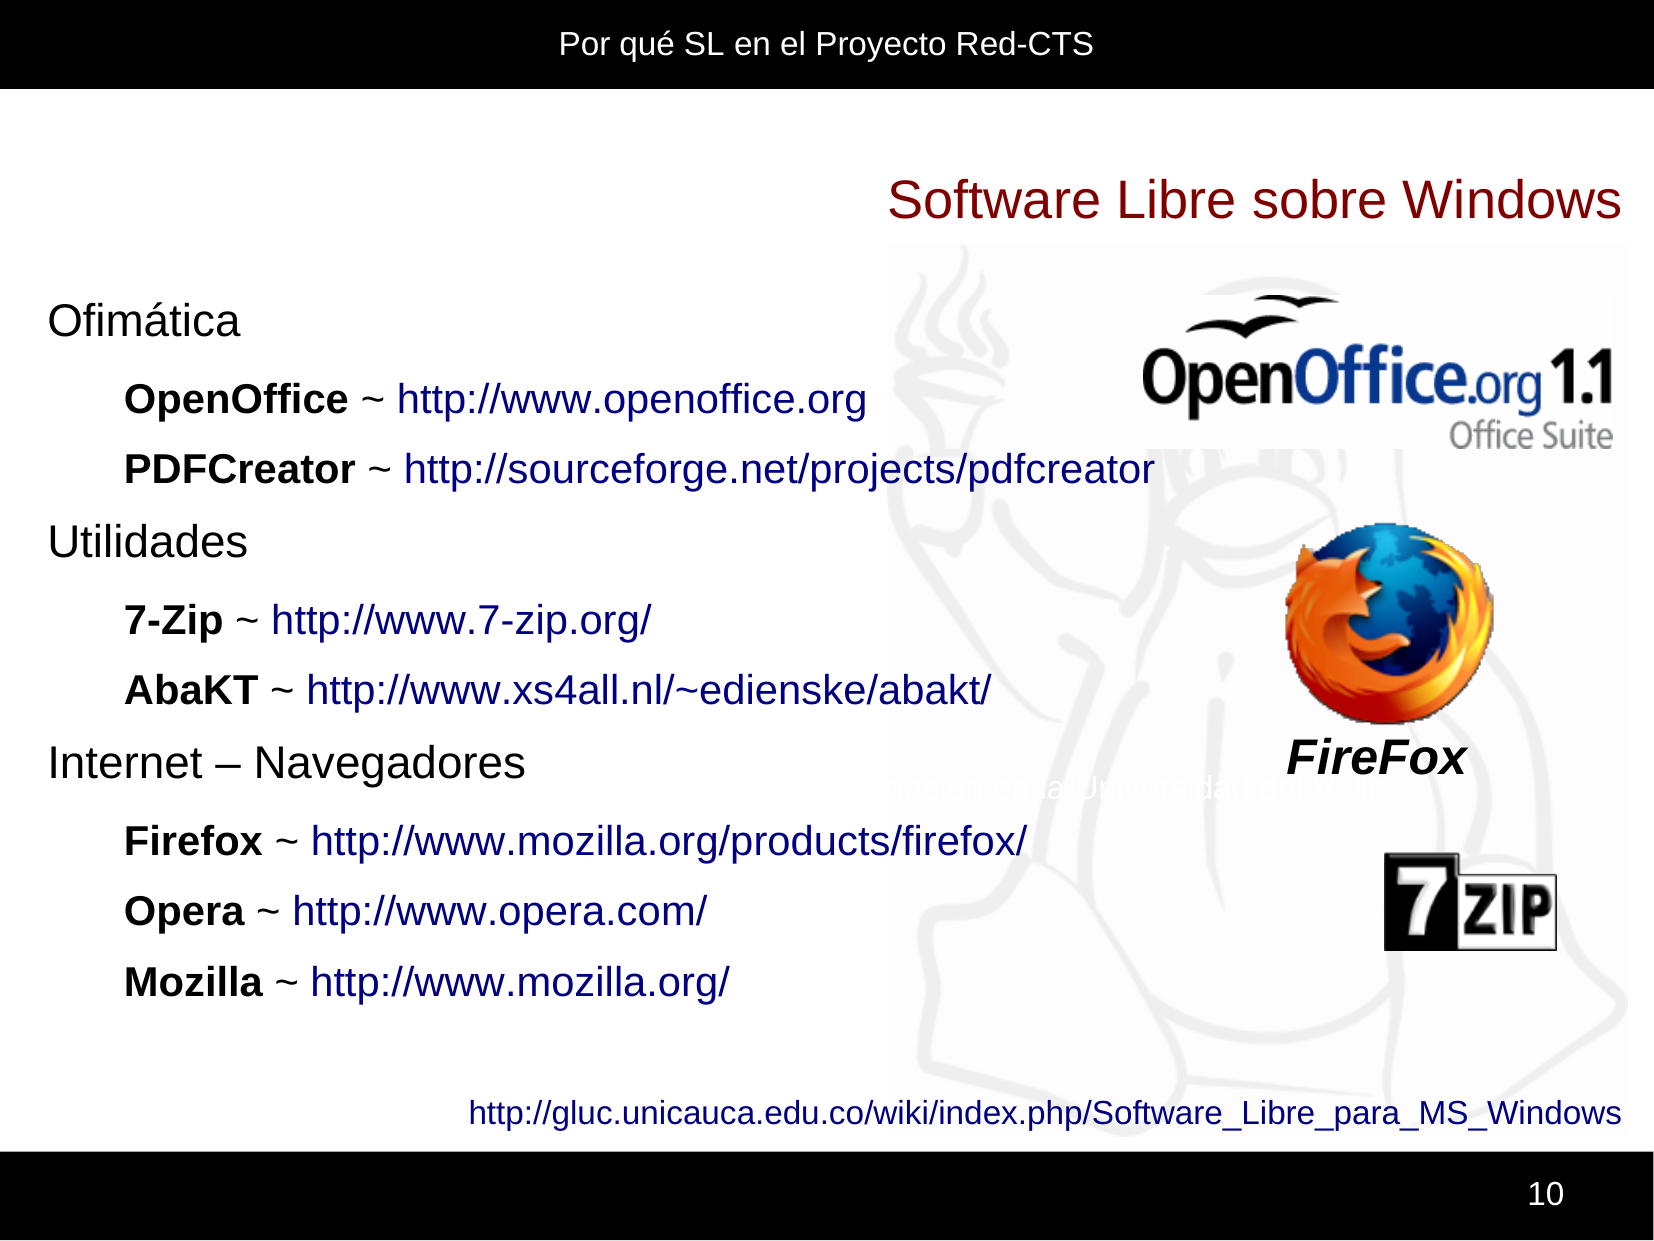

Por qué SL en el Proyecto Red-CTS
# Software Libre sobre Windows
Ofimática
OpenOffice ~ http://www.openoffice.org
PDFCreator ~ http://sourceforge.net/projects/pdfcreator
Utilidades
7-Zip ~ http://www.7-zip.org/
AbaKT ~ http://www.xs4all.nl/~edienske/abakt/
Internet – Navegadores
Firefox ~ http://www.mozilla.org/products/firefox/
Opera ~ http://www.opera.com/
Mozilla ~ http://www.mozilla.org/
http://gluc.unicauca.edu.co/wiki/index.php/Software_Libre_para_MS_Windows
FireFox